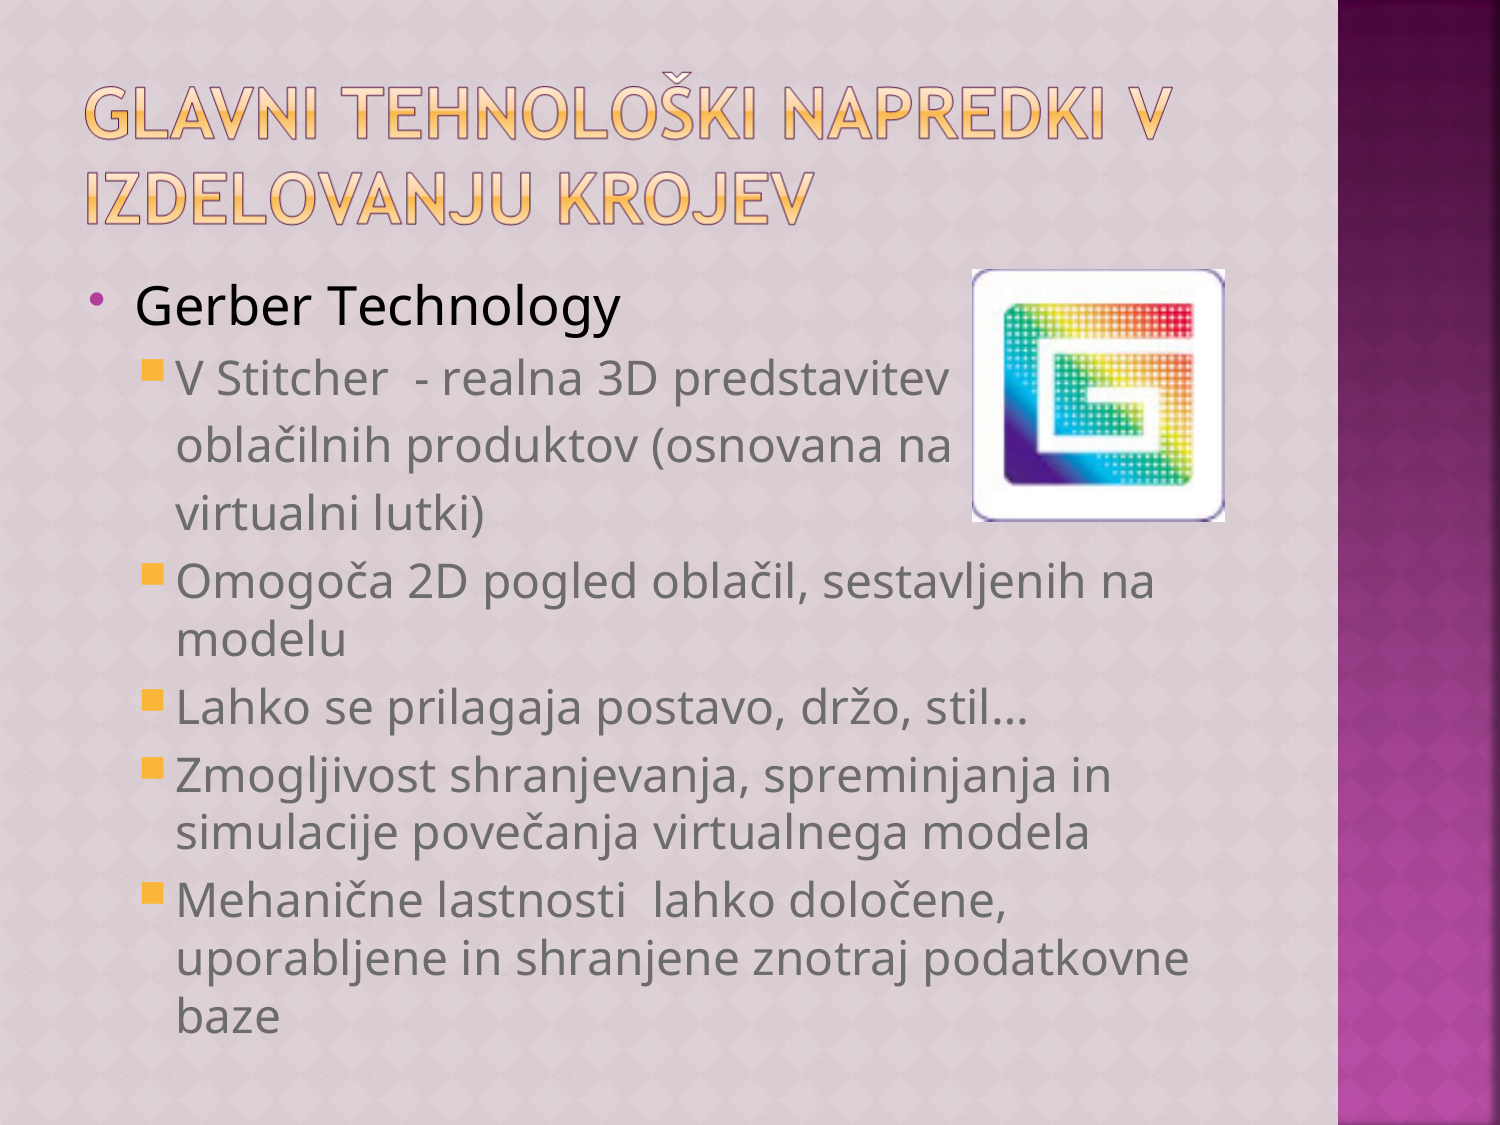

# Gerber Technology
V Stitcher - realna 3D predstavitev
	oblačilnih produktov (osnovana na
	virtualni lutki)
Omogoča 2D pogled oblačil, sestavljenih na modelu
Lahko se prilagaja postavo, držo, stil…
Zmogljivost shranjevanja, spreminjanja in simulacije povečanja virtualnega modela
Mehanične lastnosti lahko določene, uporabljene in shranjene znotraj podatkovne baze